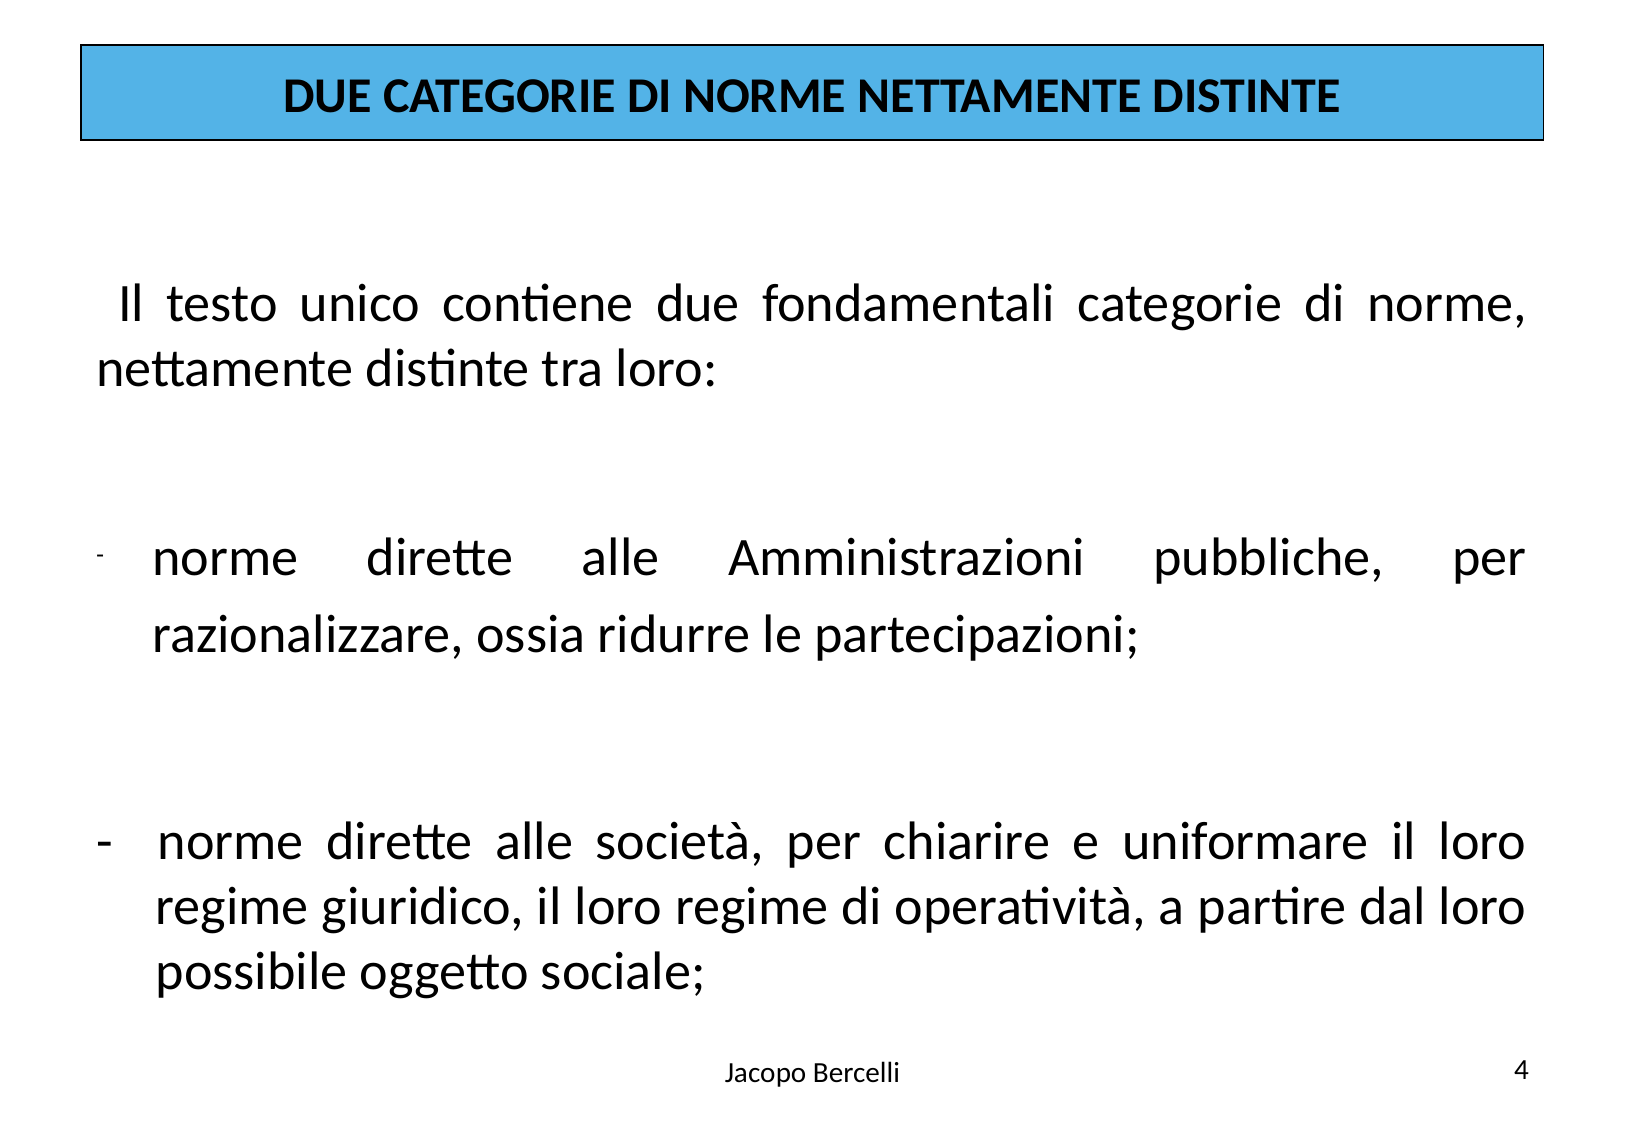

# DUE CATEGORIE DI NORME NETTAMENTE DISTINTE
 Il testo unico contiene due fondamentali categorie di norme, nettamente distinte tra loro:
norme dirette alle Amministrazioni pubbliche, per razionalizzare, ossia ridurre le partecipazioni;
- norme dirette alle società, per chiarire e uniformare il loro regime giuridico, il loro regime di operatività, a partire dal loro possibile oggetto sociale;
Jacopo Bercelli